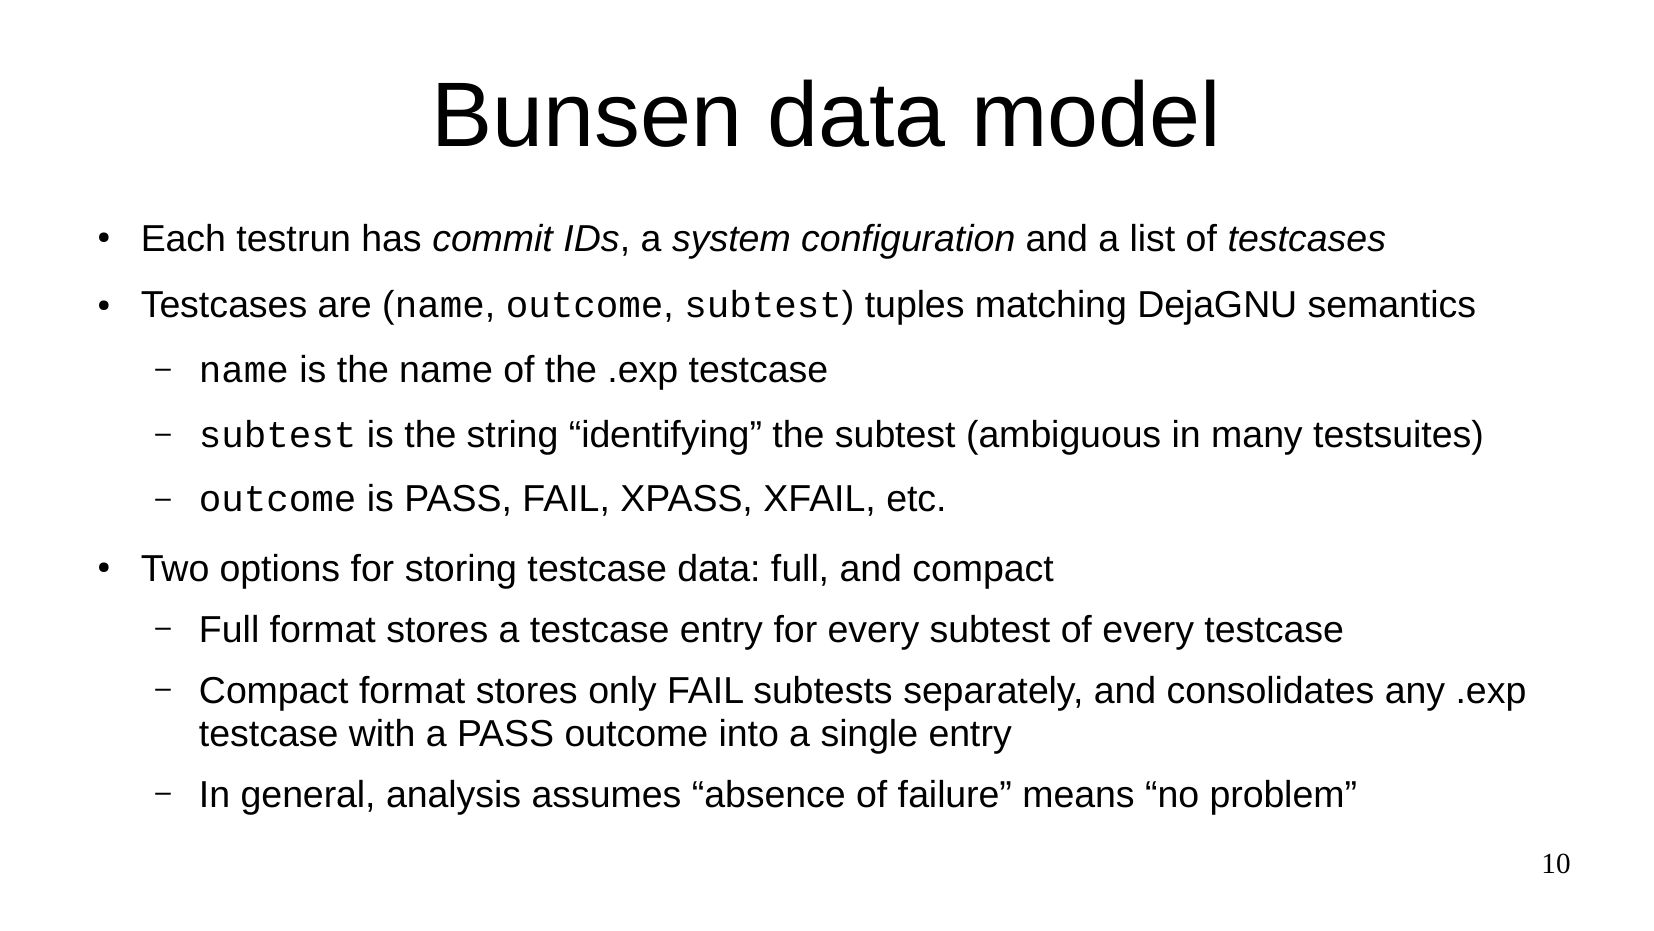

Bunsen data model
# Each testrun has commit IDs, a system configuration and a list of testcases
Testcases are (name, outcome, subtest) tuples matching DejaGNU semantics
name is the name of the .exp testcase
subtest is the string “identifying” the subtest (ambiguous in many testsuites)
outcome is PASS, FAIL, XPASS, XFAIL, etc.
Two options for storing testcase data: full, and compact
Full format stores a testcase entry for every subtest of every testcase
Compact format stores only FAIL subtests separately, and consolidates any .exp testcase with a PASS outcome into a single entry
In general, analysis assumes “absence of failure” means “no problem”
10